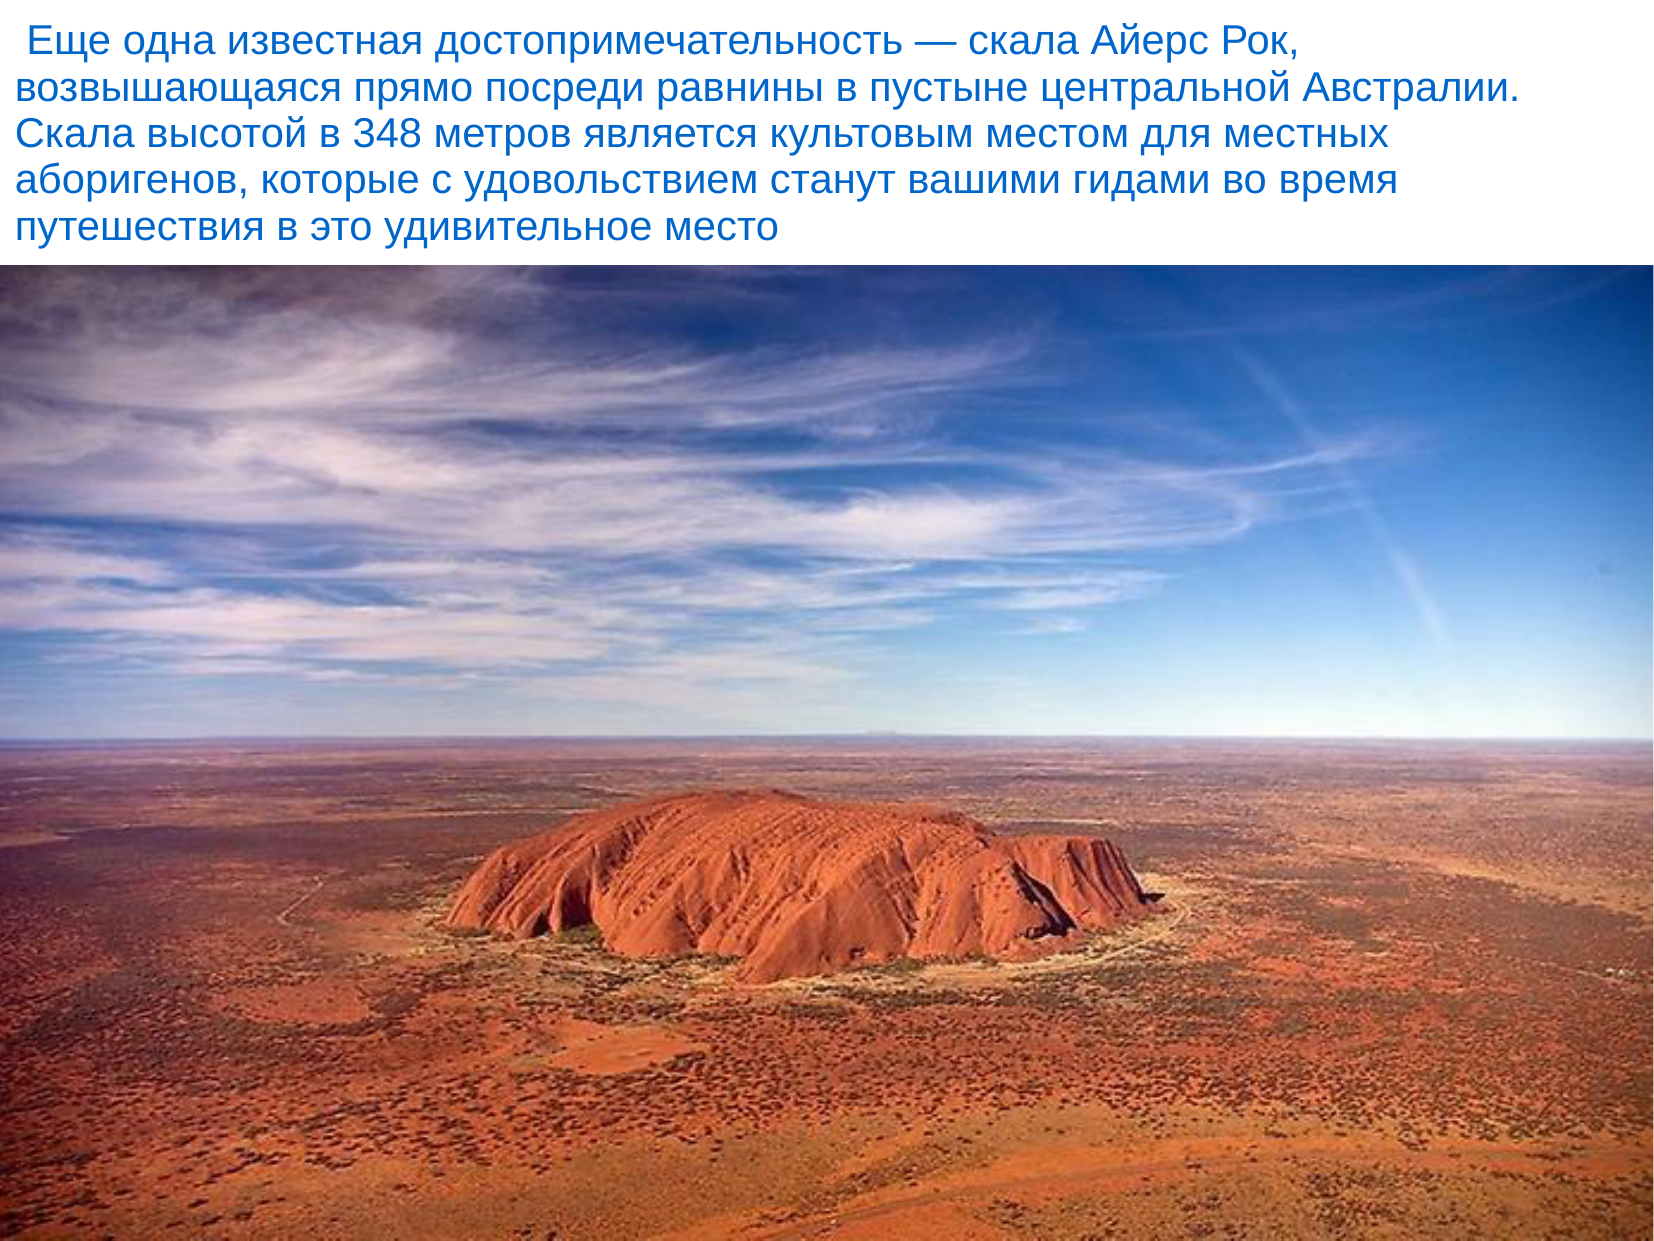

Еще одна известная достопримечательность — скала Айерс Рок, возвышающаяся прямо посреди равнины в пустыне центральной Австралии. Скала высотой в 348 метров является культовым местом для местных аборигенов, которые с удовольствием станут вашими гидами во время путешествия в это удивительное место